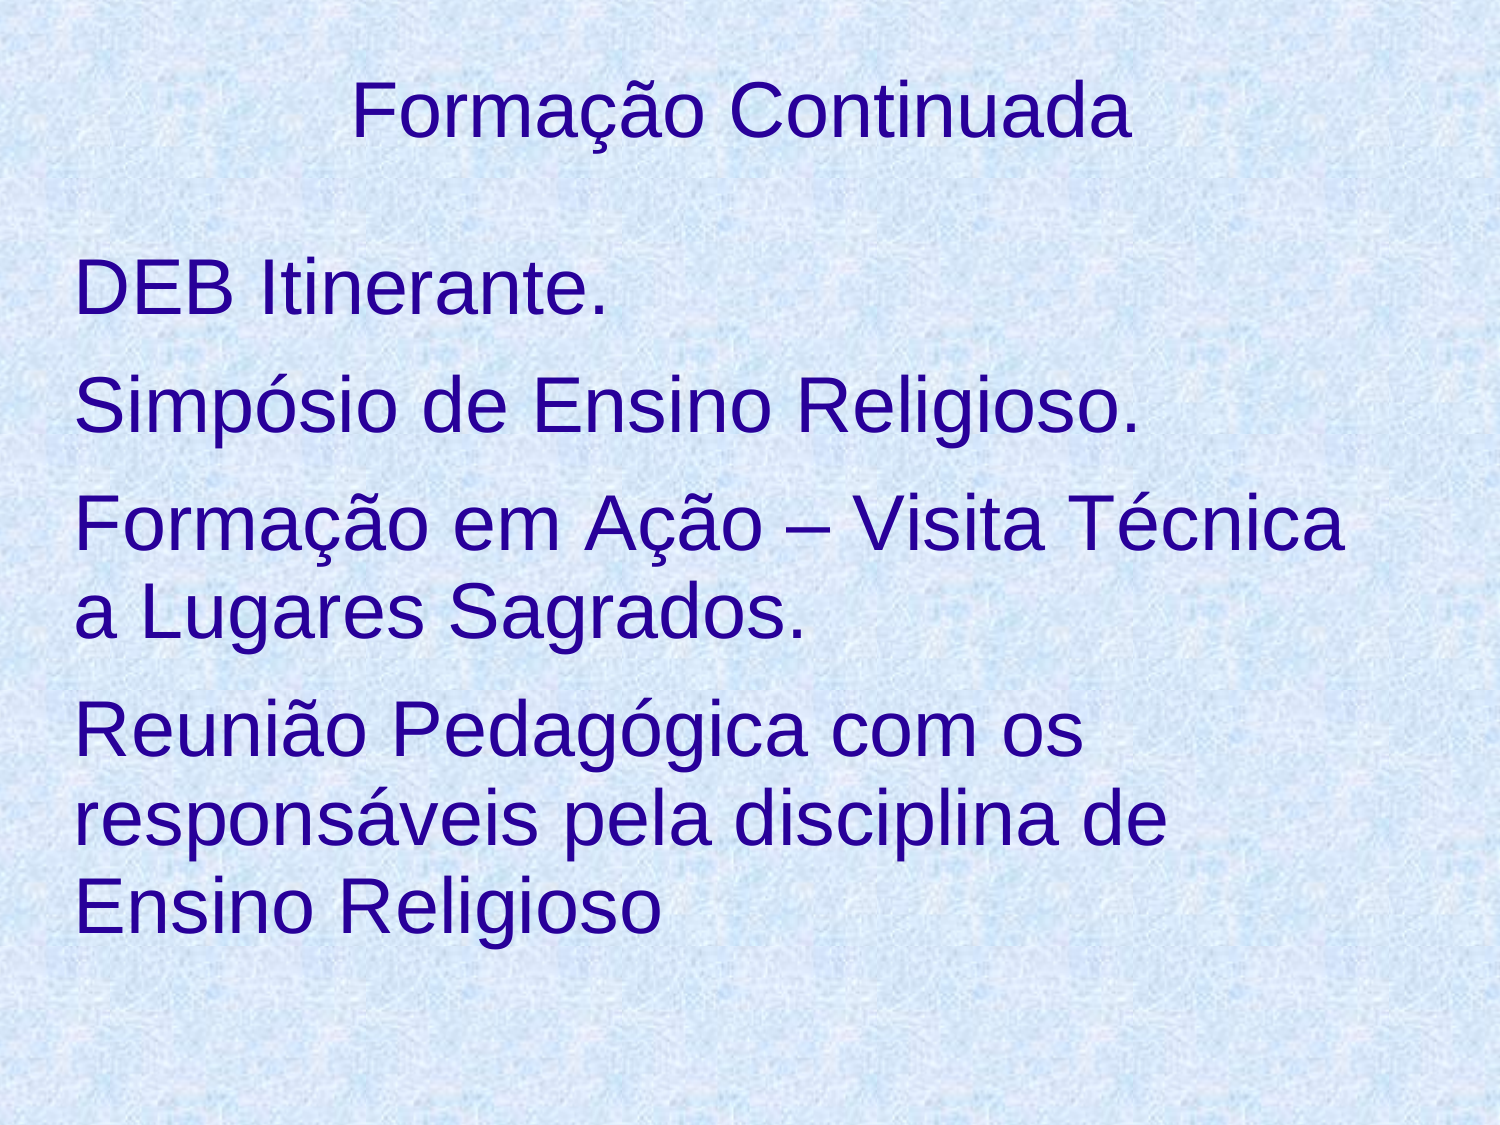

Formação Continuada
DEB Itinerante.
Simpósio de Ensino Religioso.
Formação em Ação – Visita Técnica a Lugares Sagrados.
Reunião Pedagógica com os responsáveis pela disciplina de Ensino Religioso